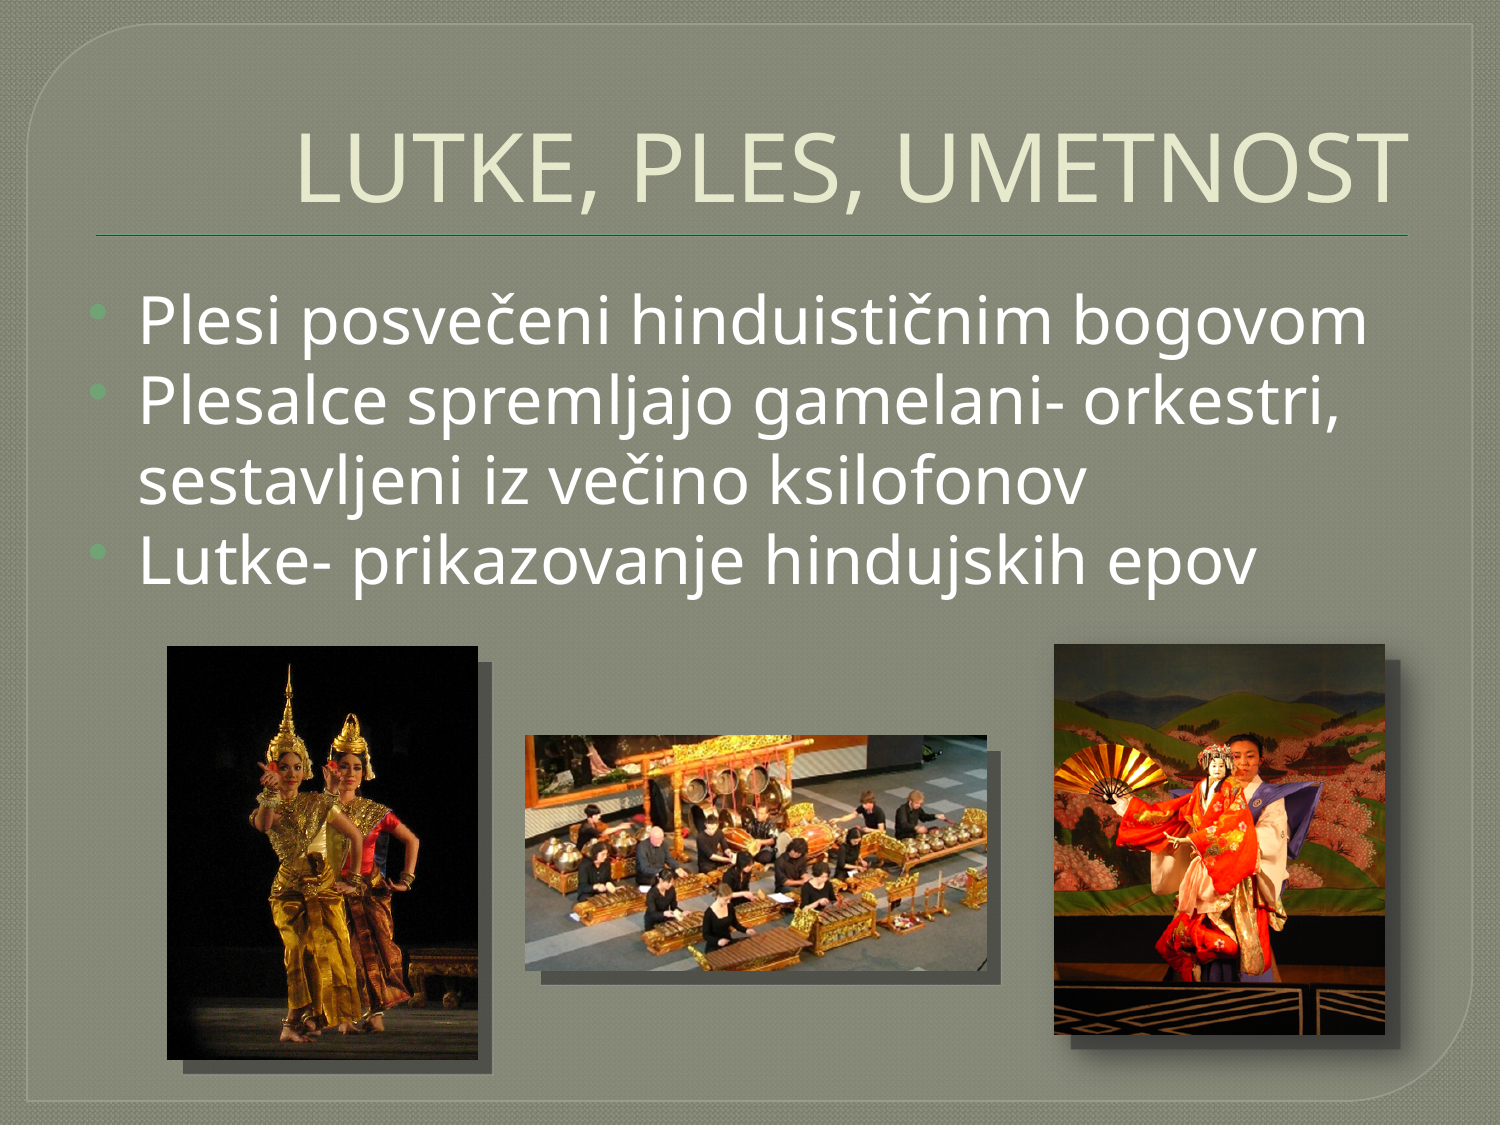

# LUTKE, PLES, UMETNOST
Plesi posvečeni hinduističnim bogovom
Plesalce spremljajo gamelani- orkestri, sestavljeni iz večino ksilofonov
Lutke- prikazovanje hindujskih epov